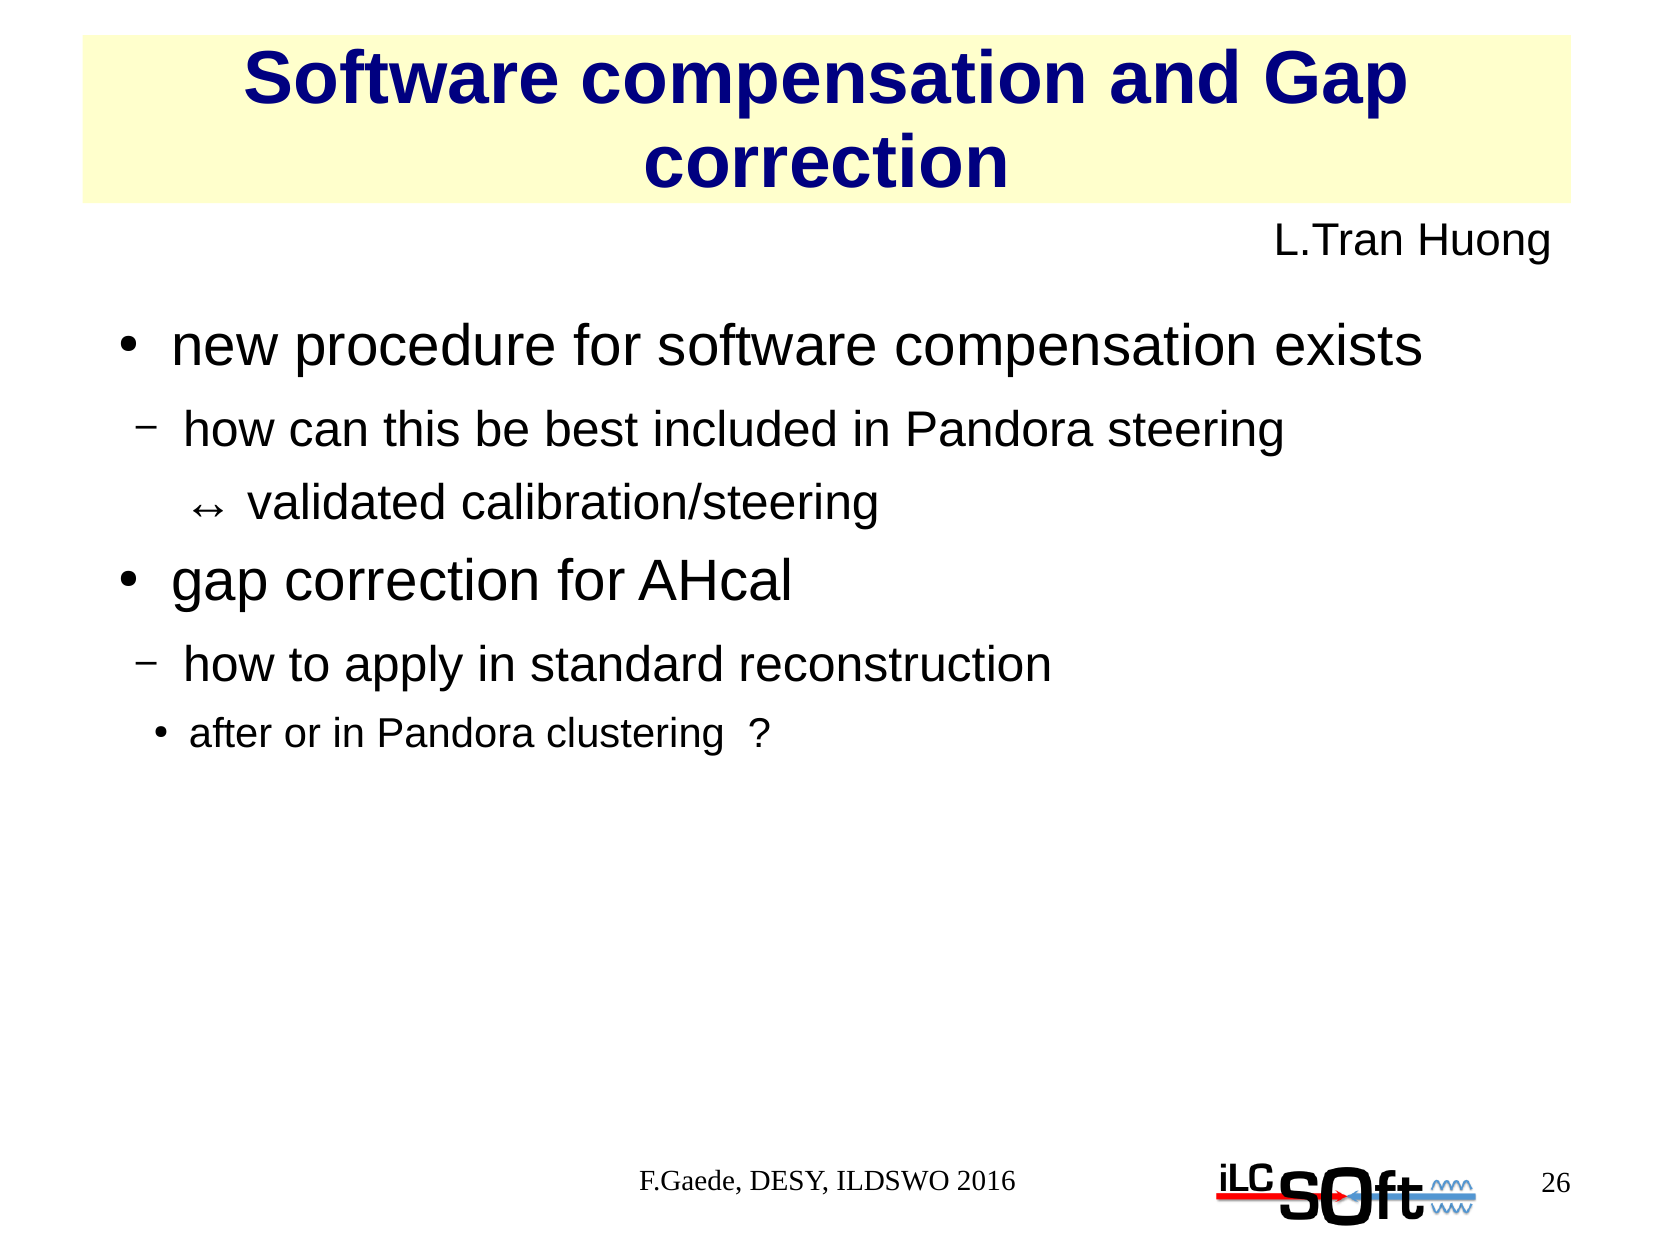

# Software compensation and Gap correction
L.Tran Huong
new procedure for software compensation exists
how can this be best included in Pandora steering
↔ validated calibration/steering
gap correction for AHcal
how to apply in standard reconstruction
after or in Pandora clustering ?
26